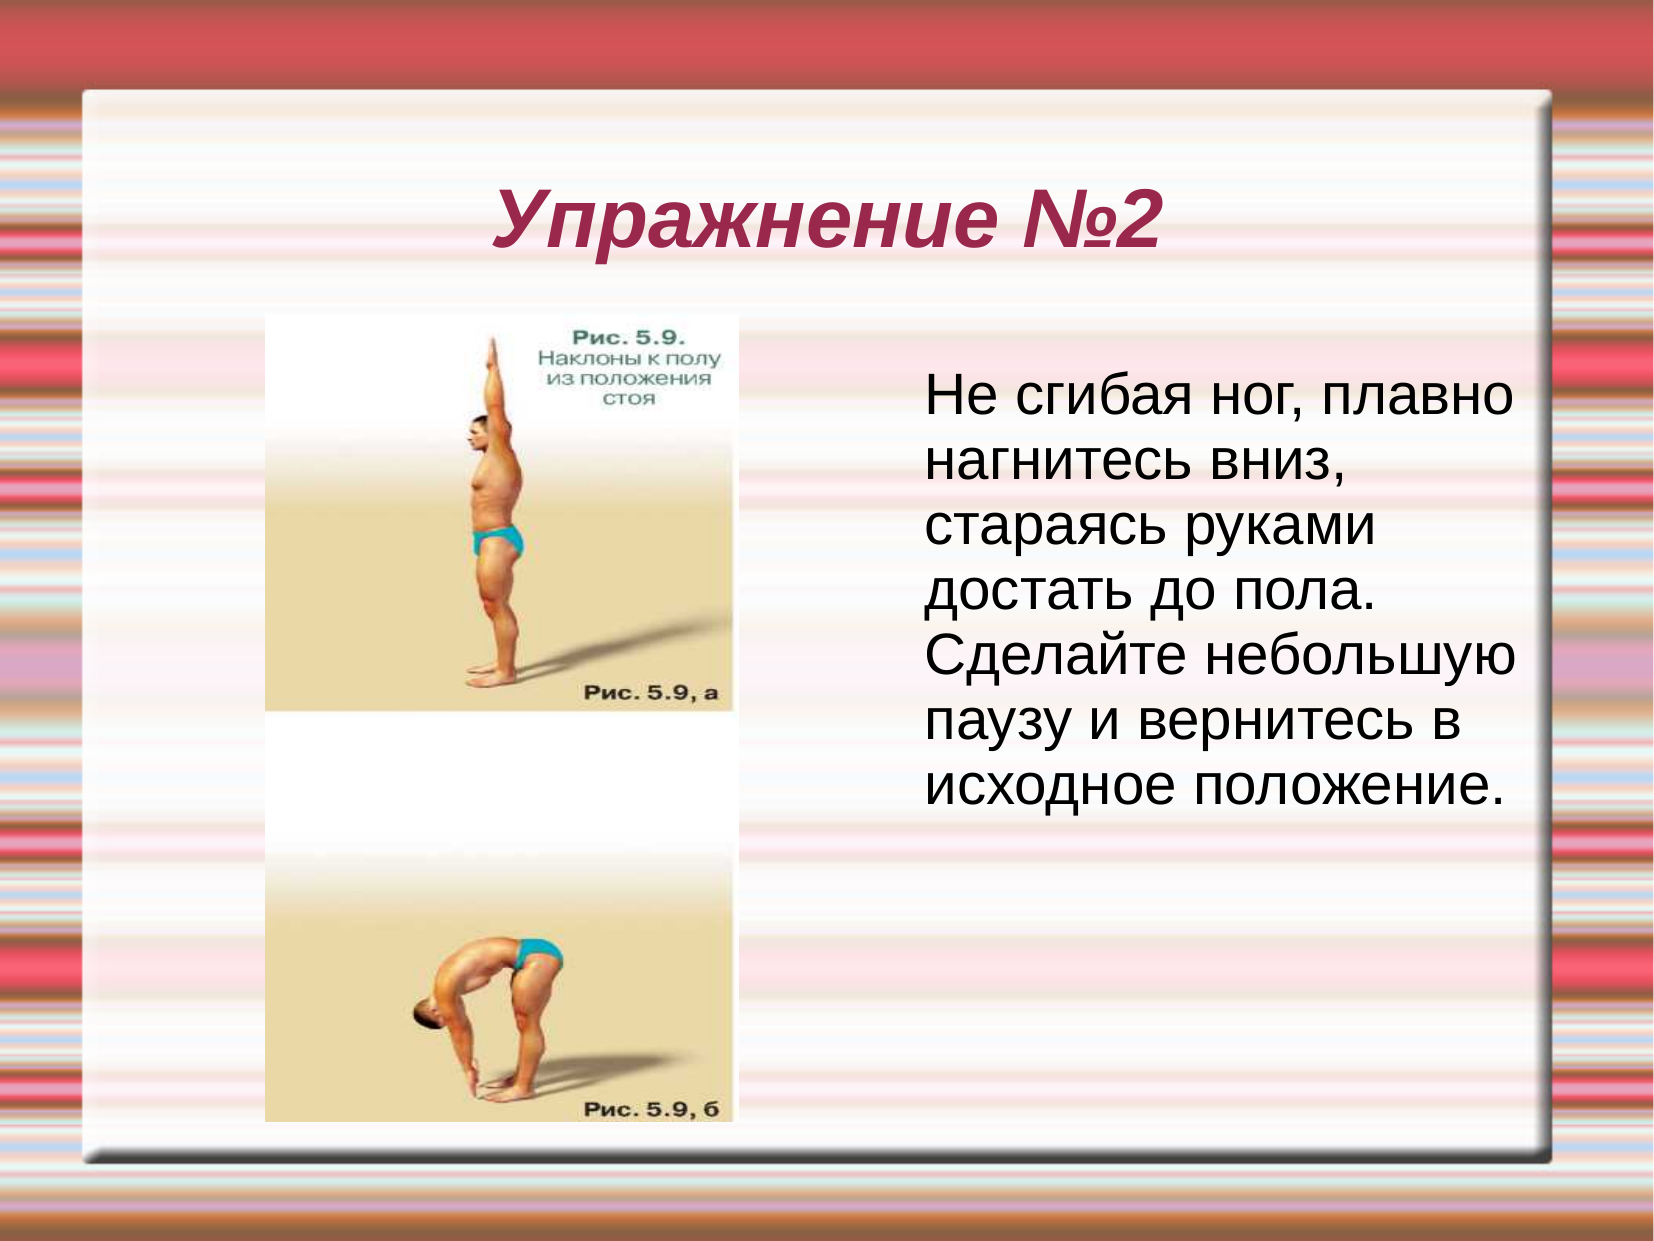

# Упражнение №2
Не сгибая ног, плавно нагнитесь вниз, стараясь руками достать до пола. Сделайте небольшую паузу и вернитесь в исходное положение.